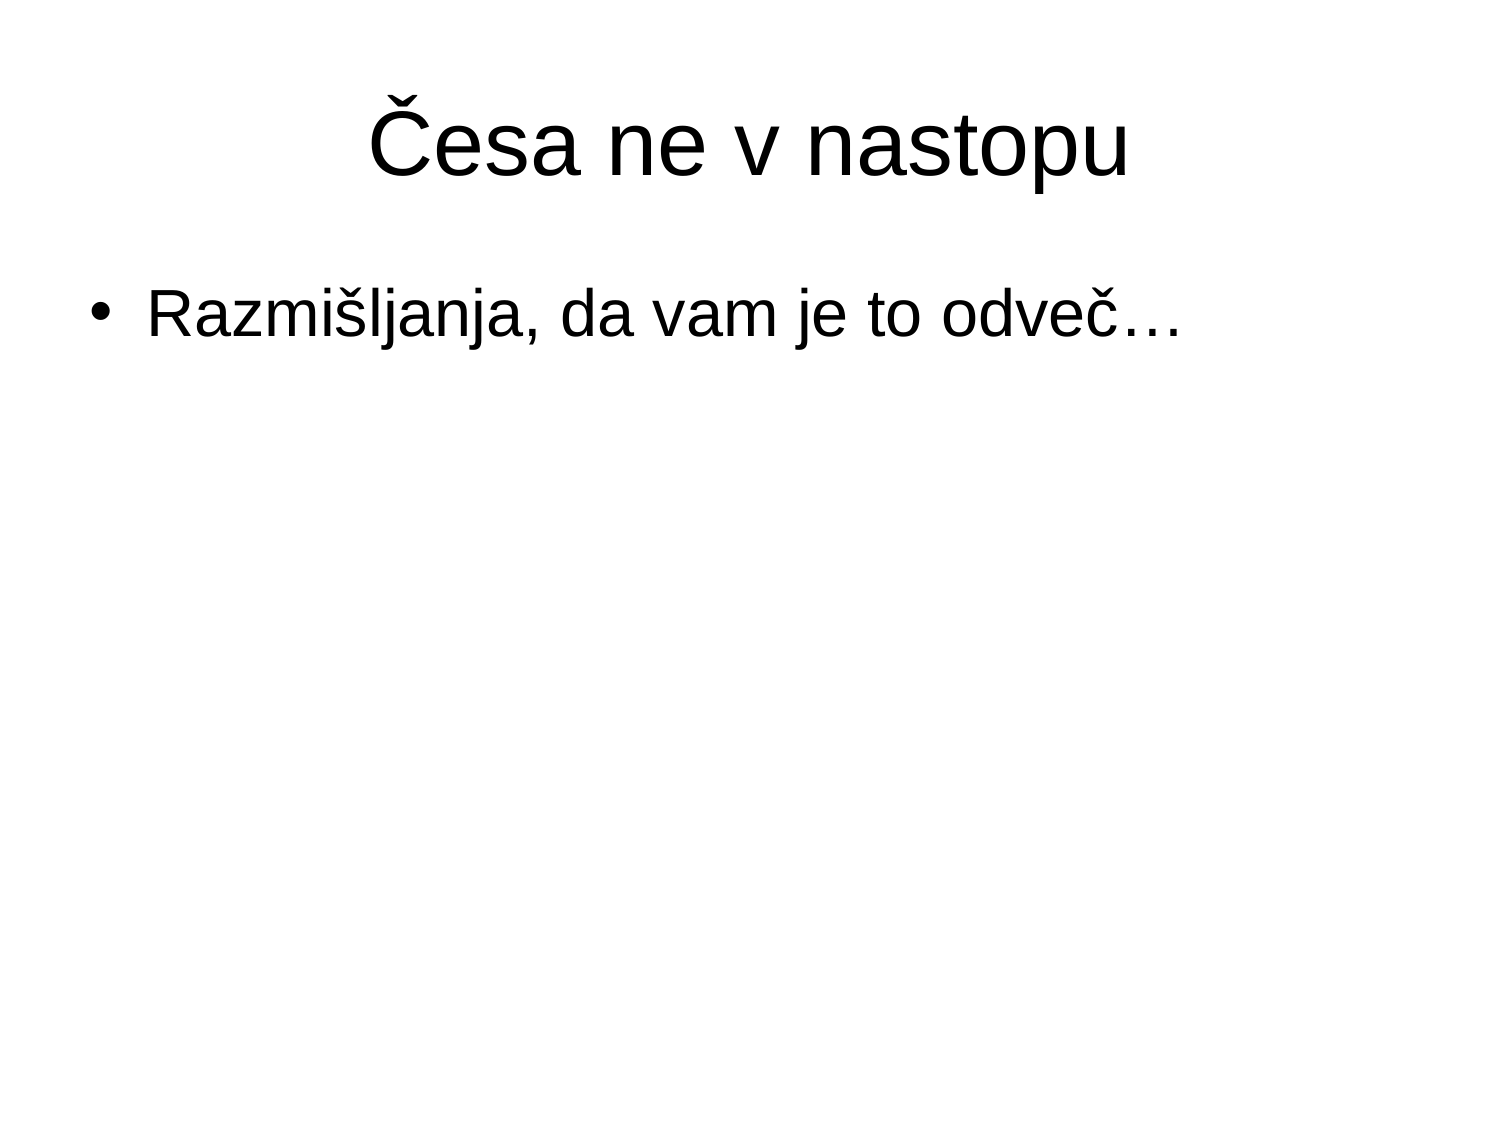

# Česa ne v nastopu
Razmišljanja, da vam je to odveč…